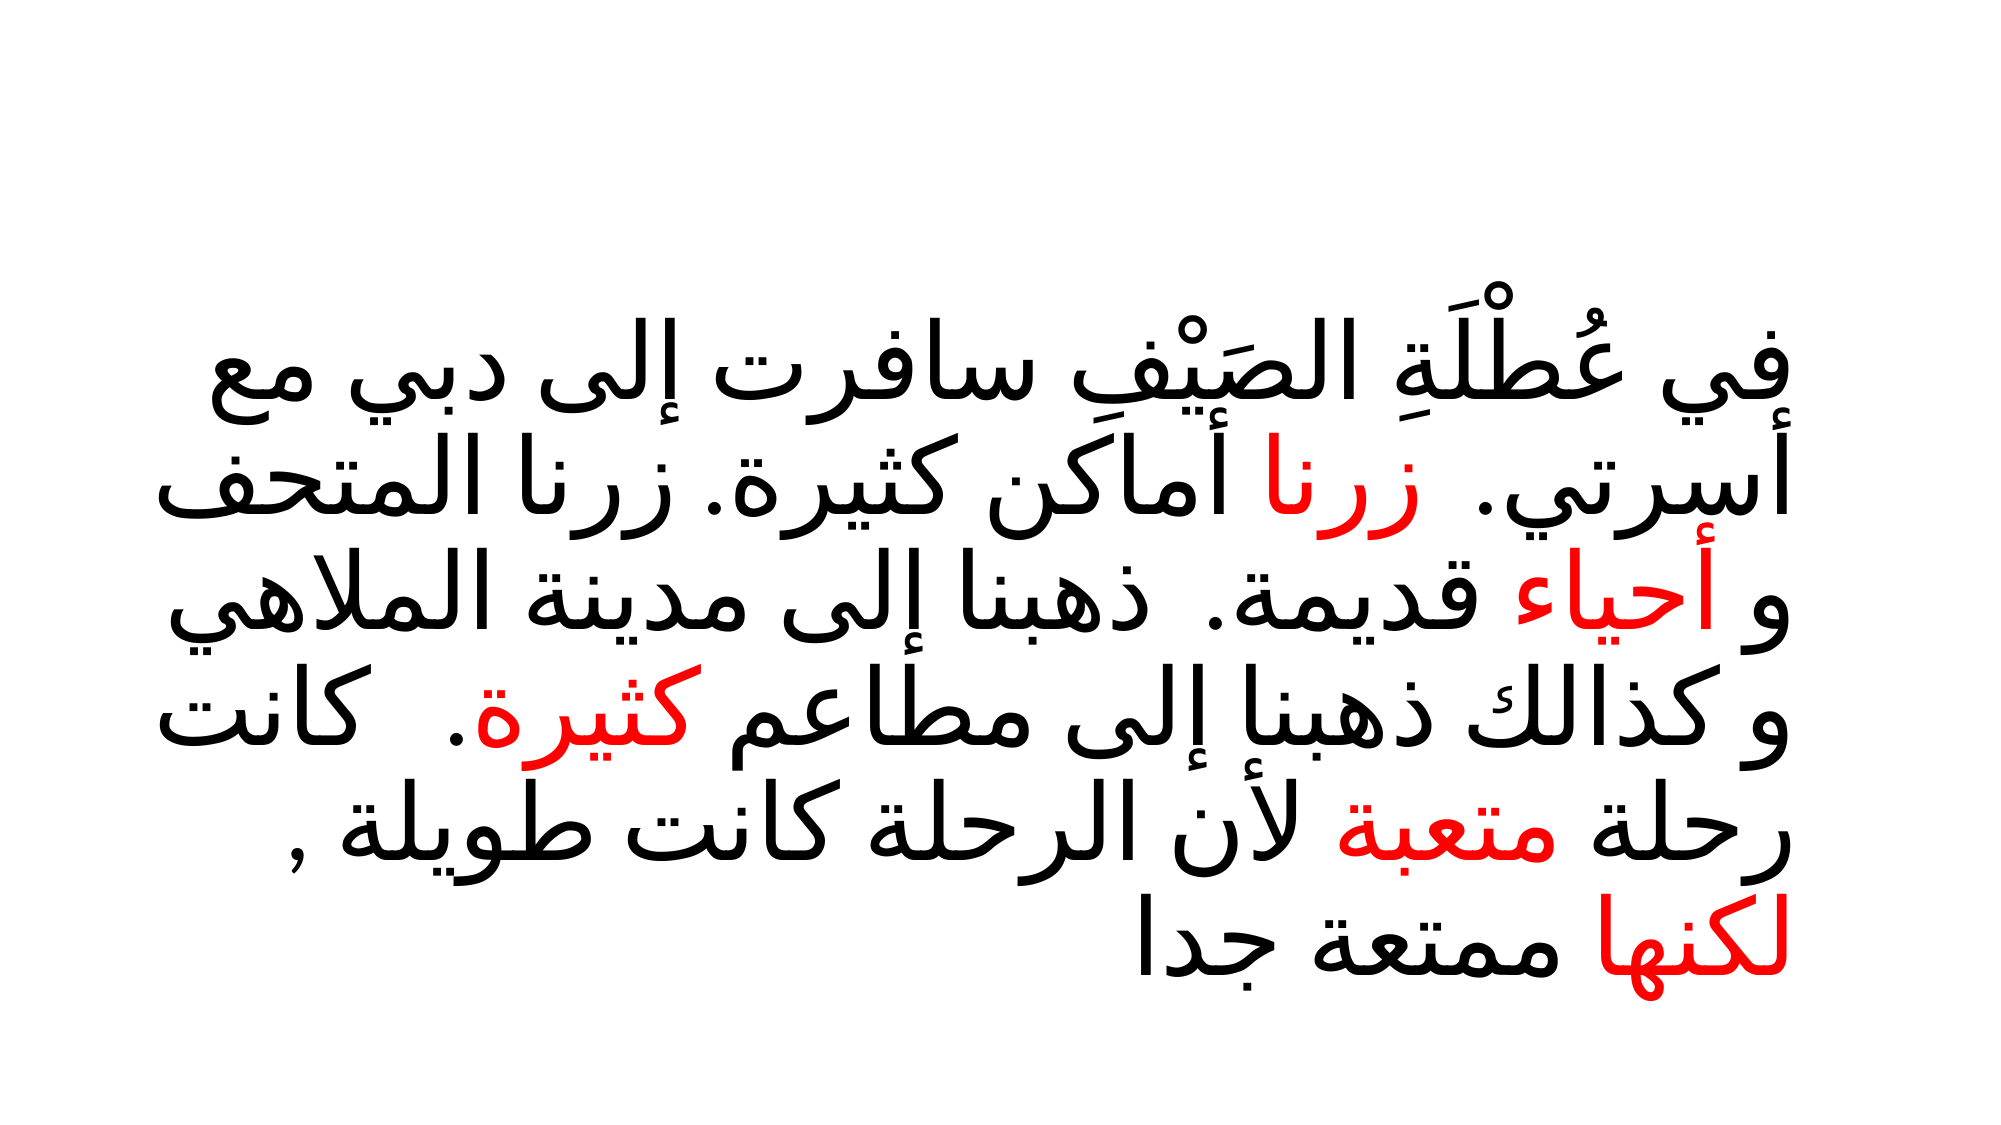

#
في عُطْلَةِ الصَيْفِ سافرت إلى دبي مع أسرتي. زرنا أماكن كثيرة. زرنا المتحف و أحياء قديمة. ذهبنا إلى مدينة الملاهي و كذالك ذهبنا إلى مطاعم كثيرة. كانت رحلة متعبة لأن الرحلة كانت طويلة , لكنها ممتعة جدا